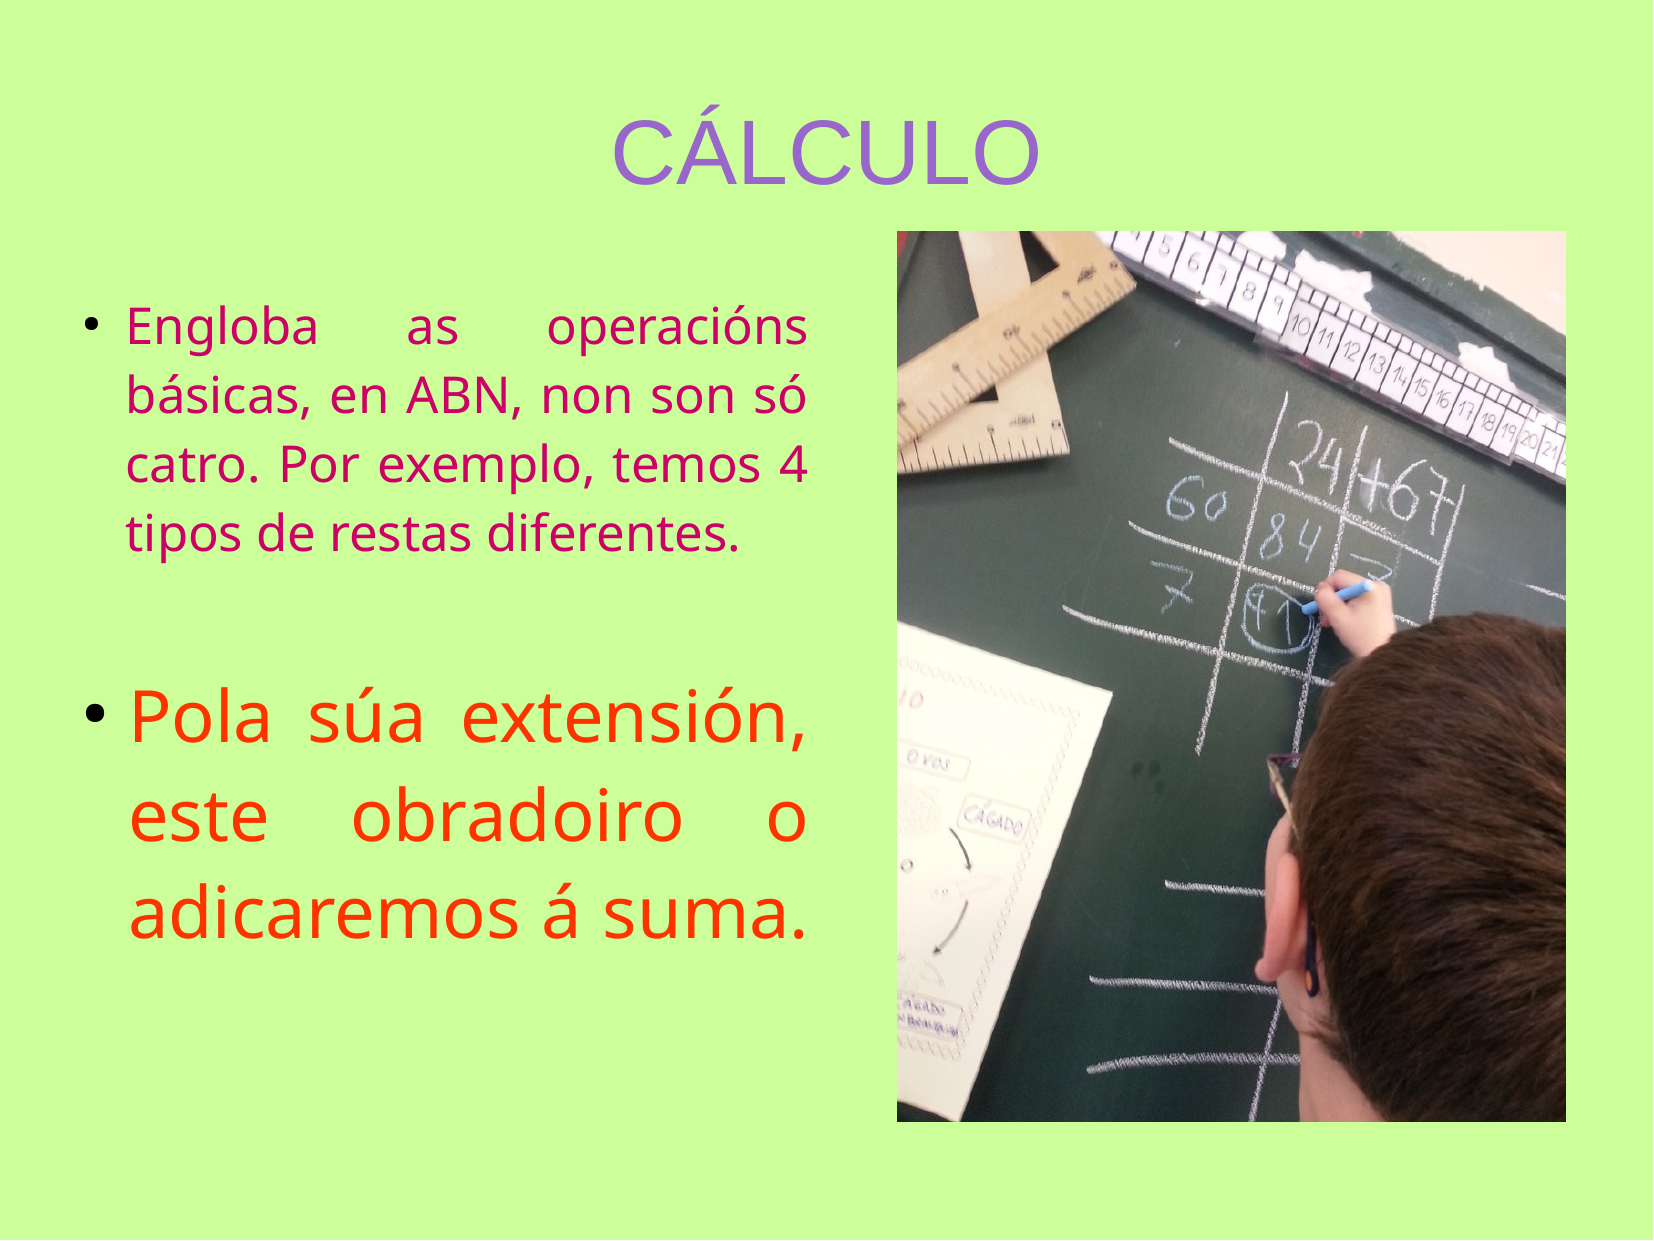

# CÁLCULO
Engloba as operacións básicas, en ABN, non son só catro. Por exemplo, temos 4 tipos de restas diferentes.
Pola súa extensión, este obradoiro o adicaremos á suma.